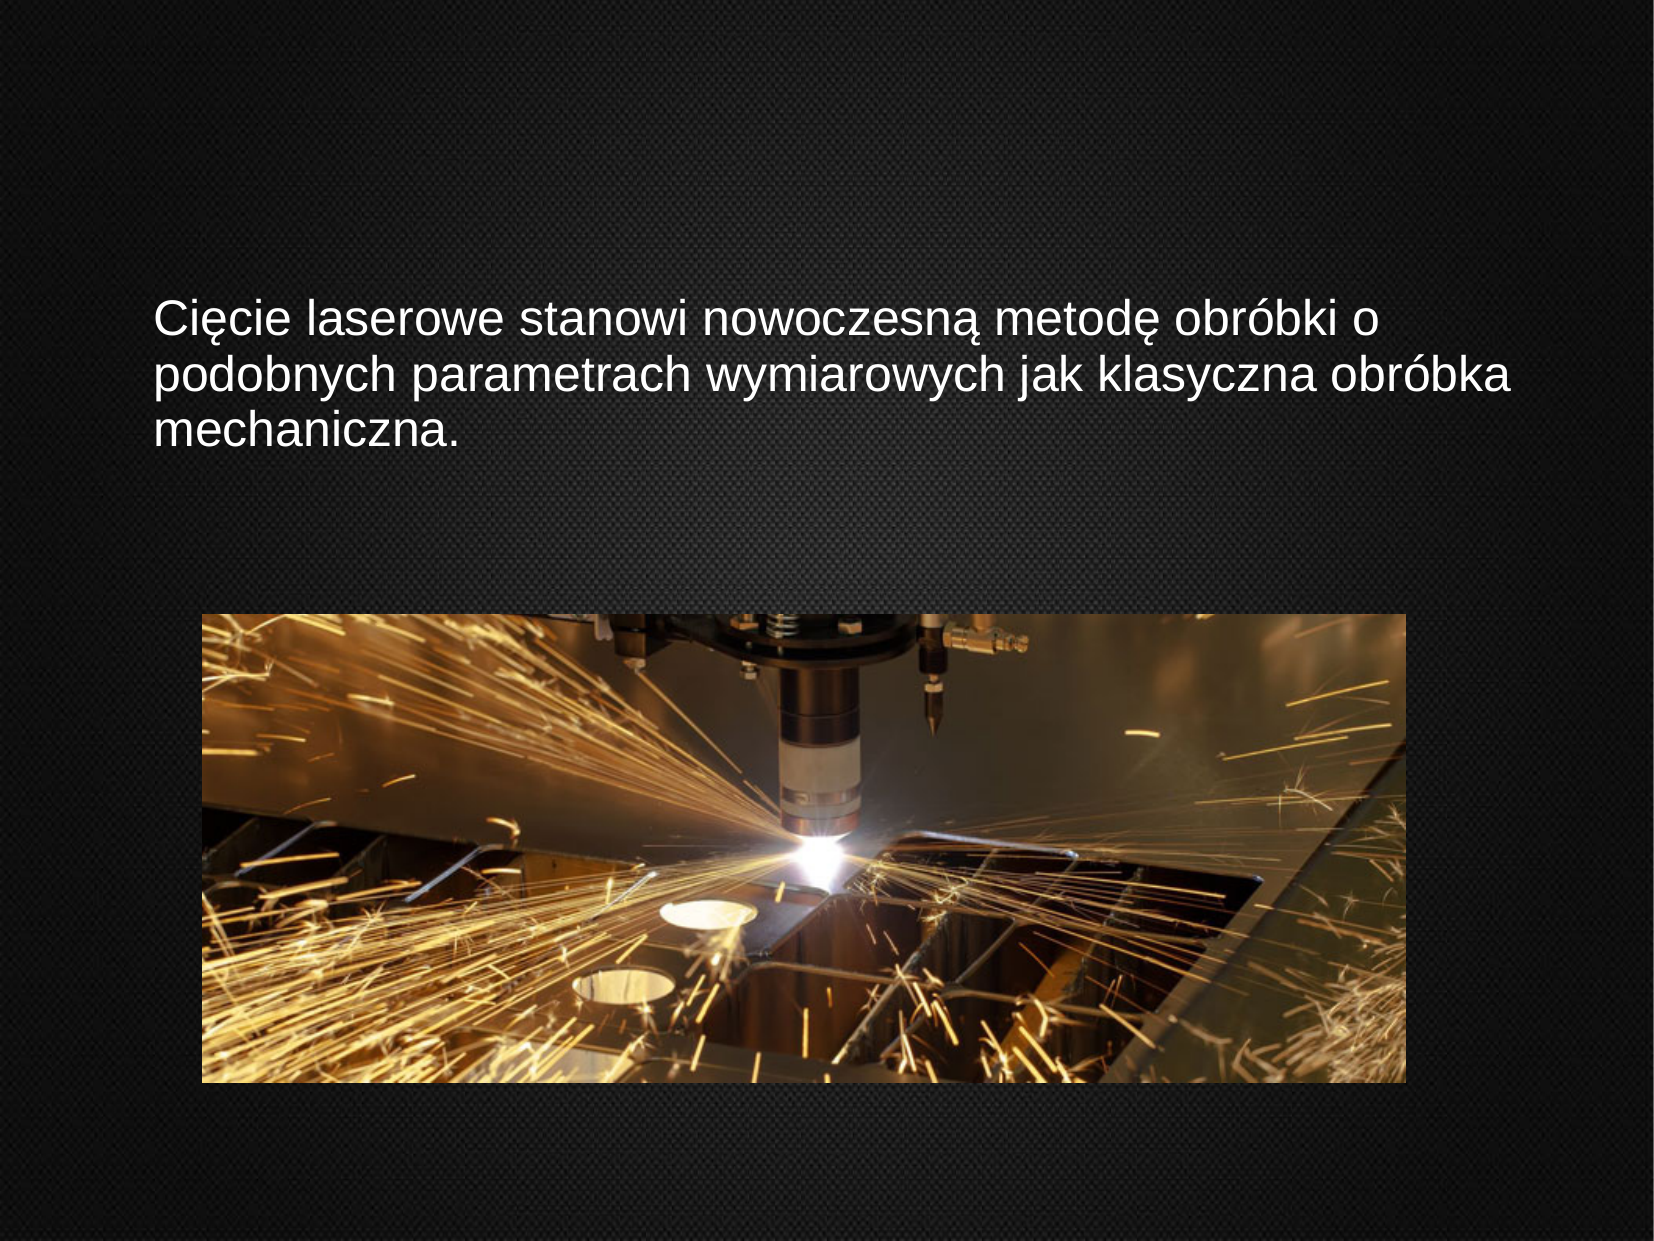

#
Cięcie laserowe stanowi nowoczesną metodę obróbki o podobnych parametrach wymiarowych jak klasyczna obróbka mechaniczna.